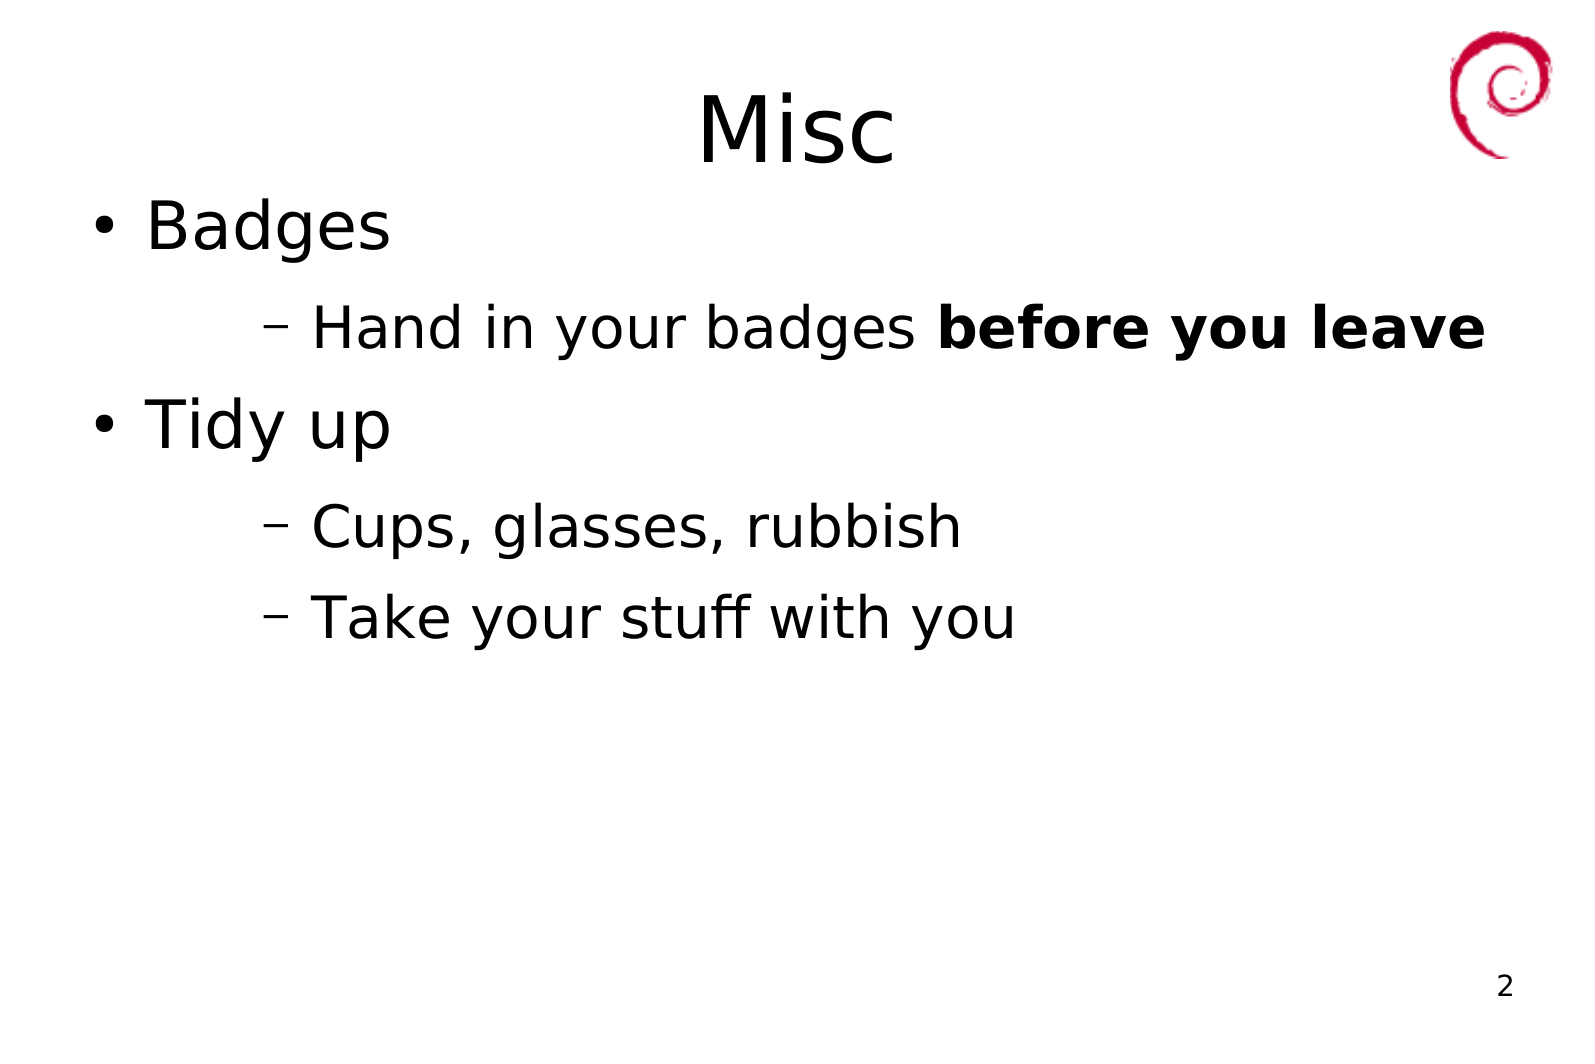

# Misc
Badges
Hand in your badges before you leave
Tidy up
Cups, glasses, rubbish
Take your stuff with you
2